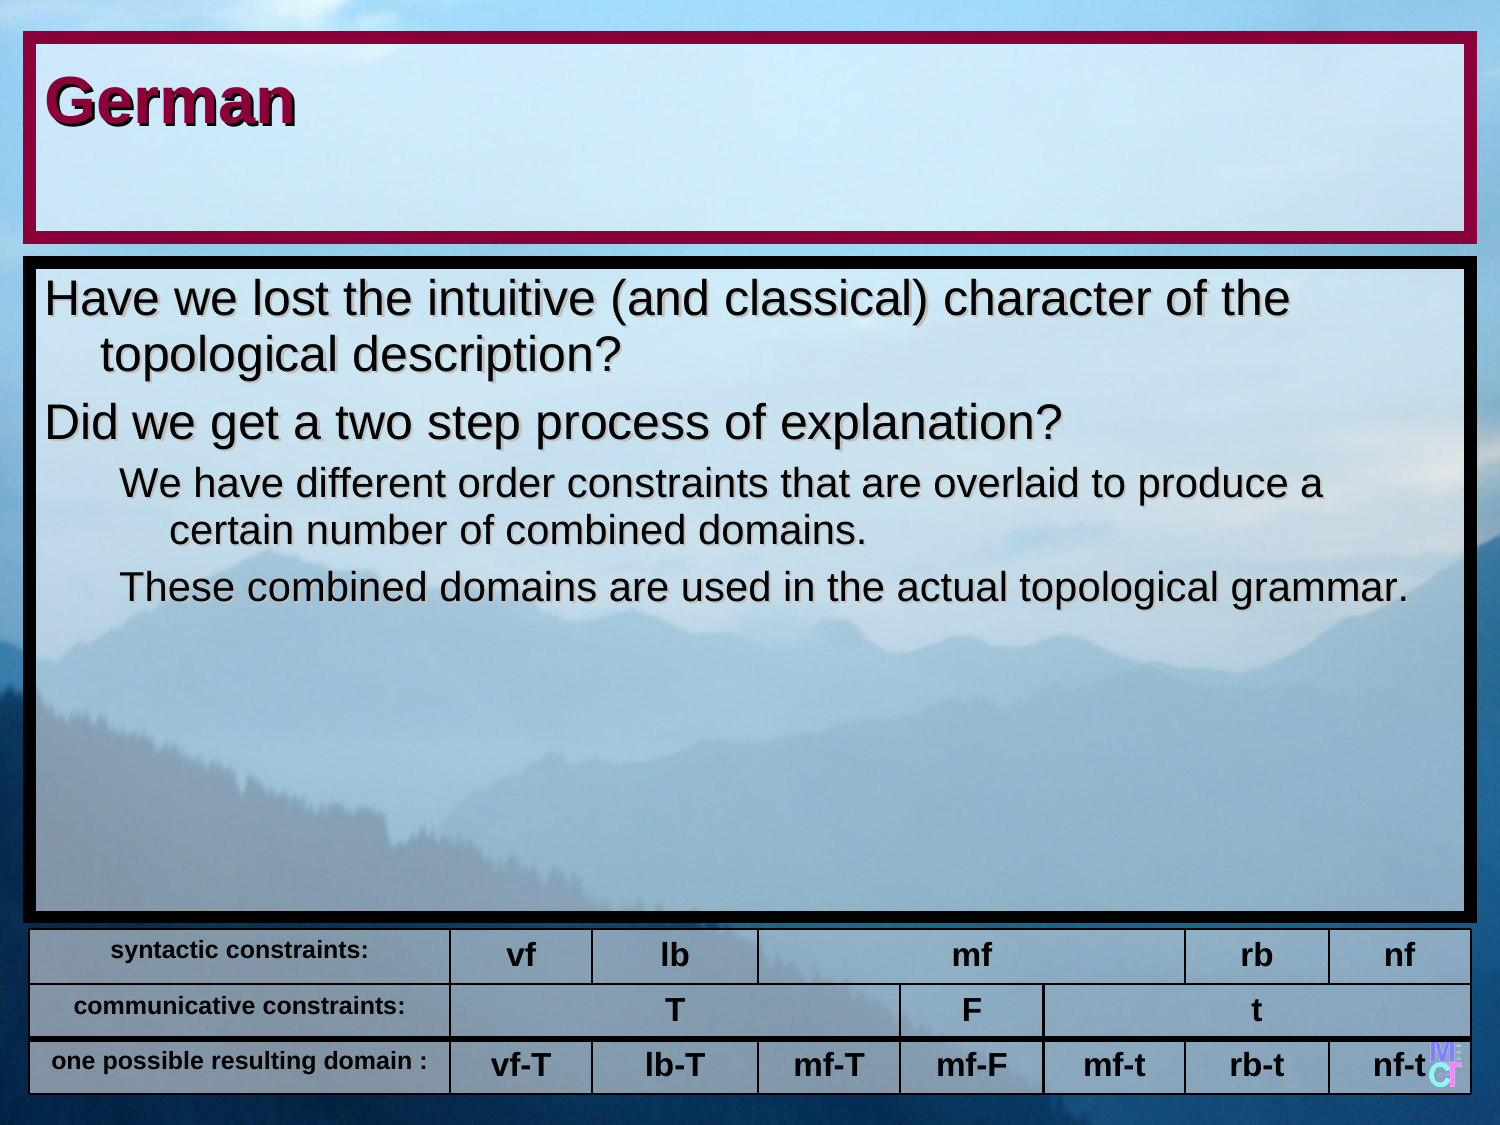

# German
Have we lost the intuitive (and classical) character of the topological description?
Did we get a two step process of explanation?
We have different order constraints that are overlaid to produce a certain number of combined domains.
These combined domains are used in the actual topological grammar.
syntactic constraints:
vf
lb
mf
rb
nf
communicative constraints:
T
F
t
one possible resulting domain :
vf-T
lb-T
mf-T
mf-F
mf-t
rb-t
nf-t